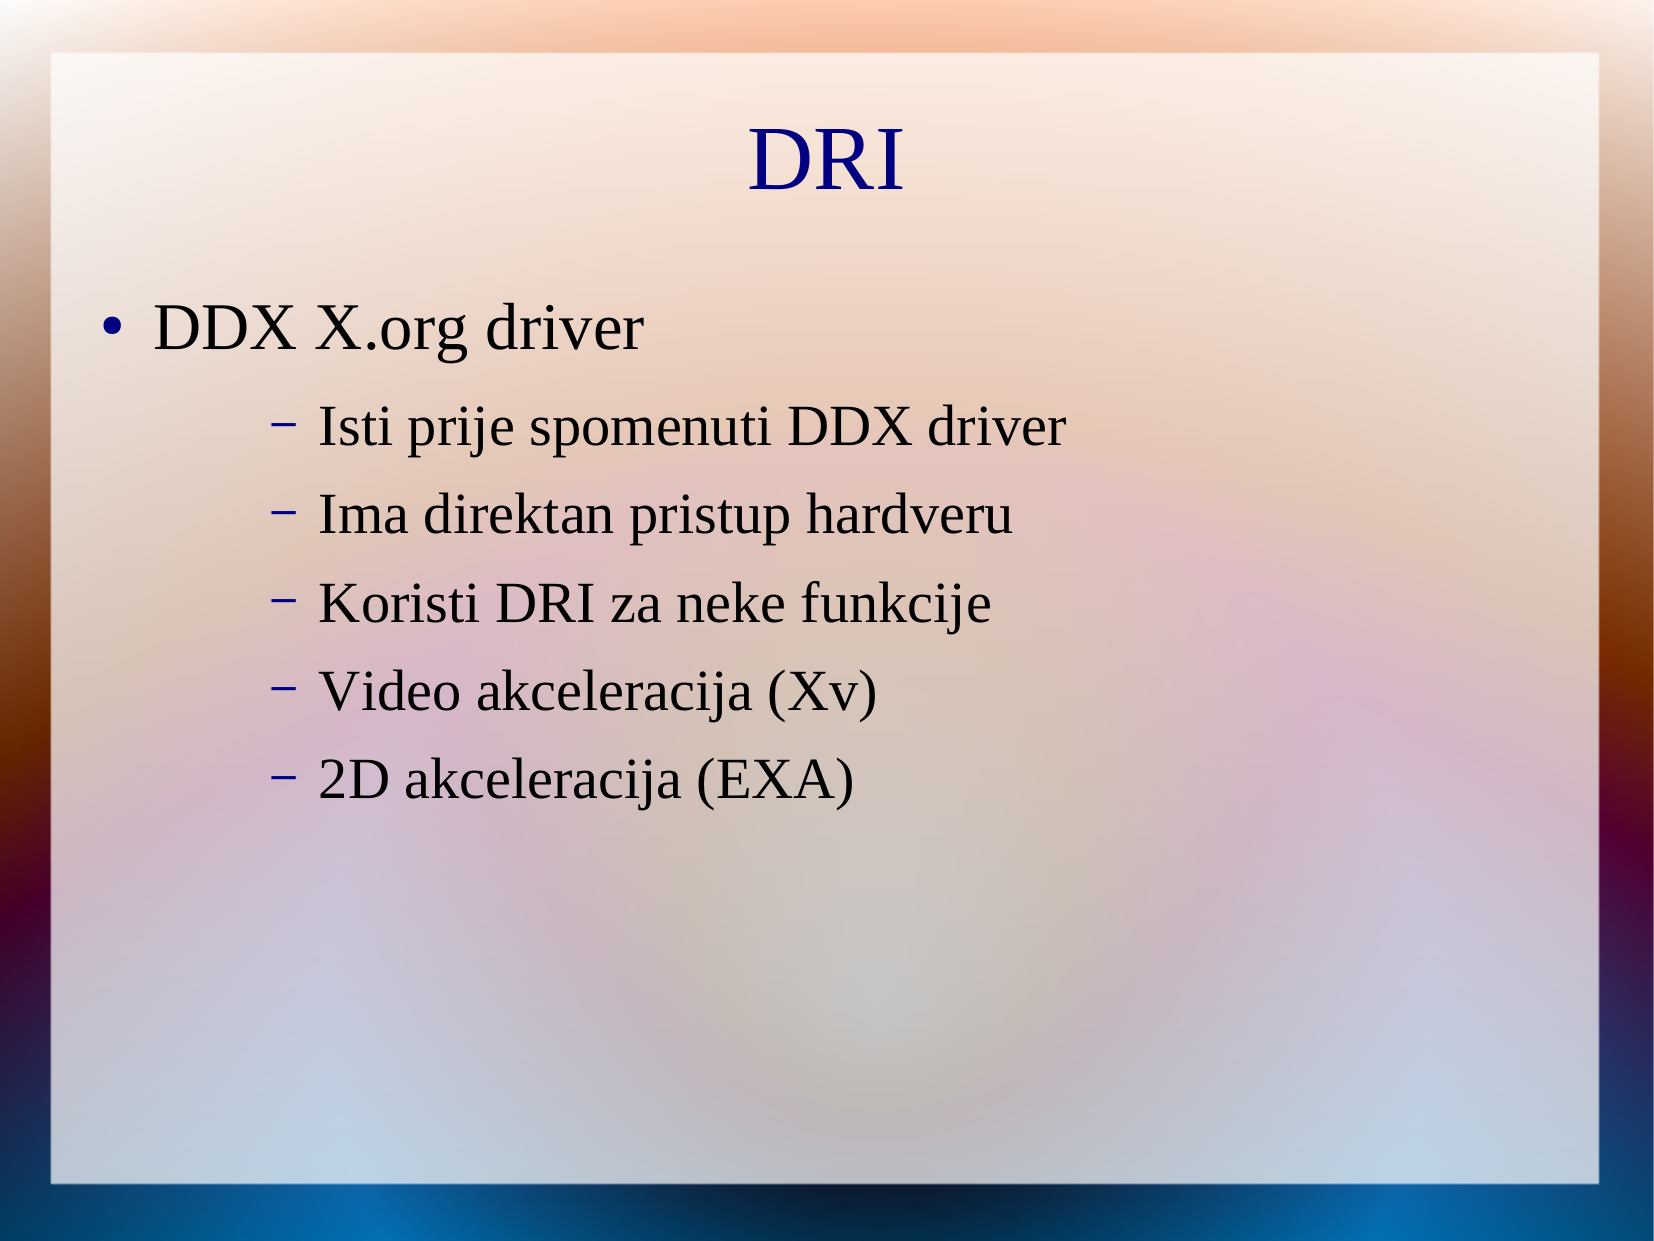

# DRI
DDX X.org driver
Isti prije spomenuti DDX driver
Ima direktan pristup hardveru
Koristi DRI za neke funkcije
Video akceleracija (Xv)
2D akceleracija (EXA)